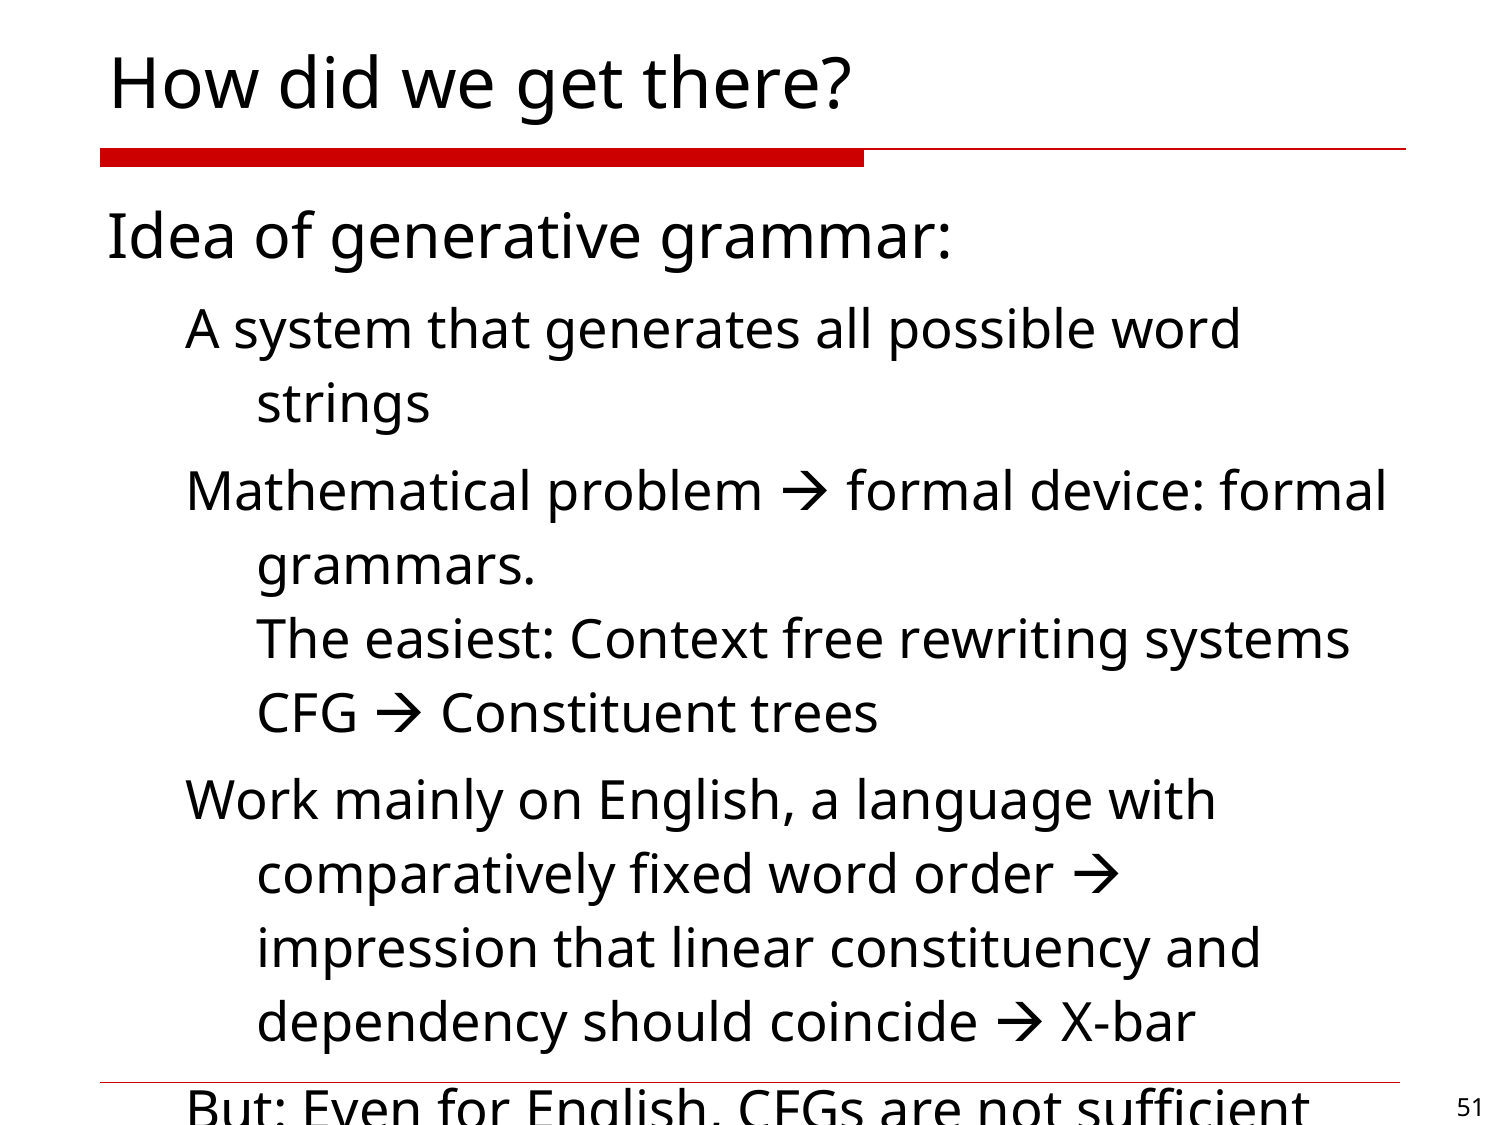

# How did we get there?
Idea of generative grammar:
A system that generates all possible word strings
Mathematical problem  formal device: formal grammars.
The easiest: Context free rewriting systems
CFG  Constituent trees
Work mainly on English, a language with comparatively fixed word order  impression that linear constituency and dependency should coincide  X-bar
But: Even for English, CFGs are not sufficient
51